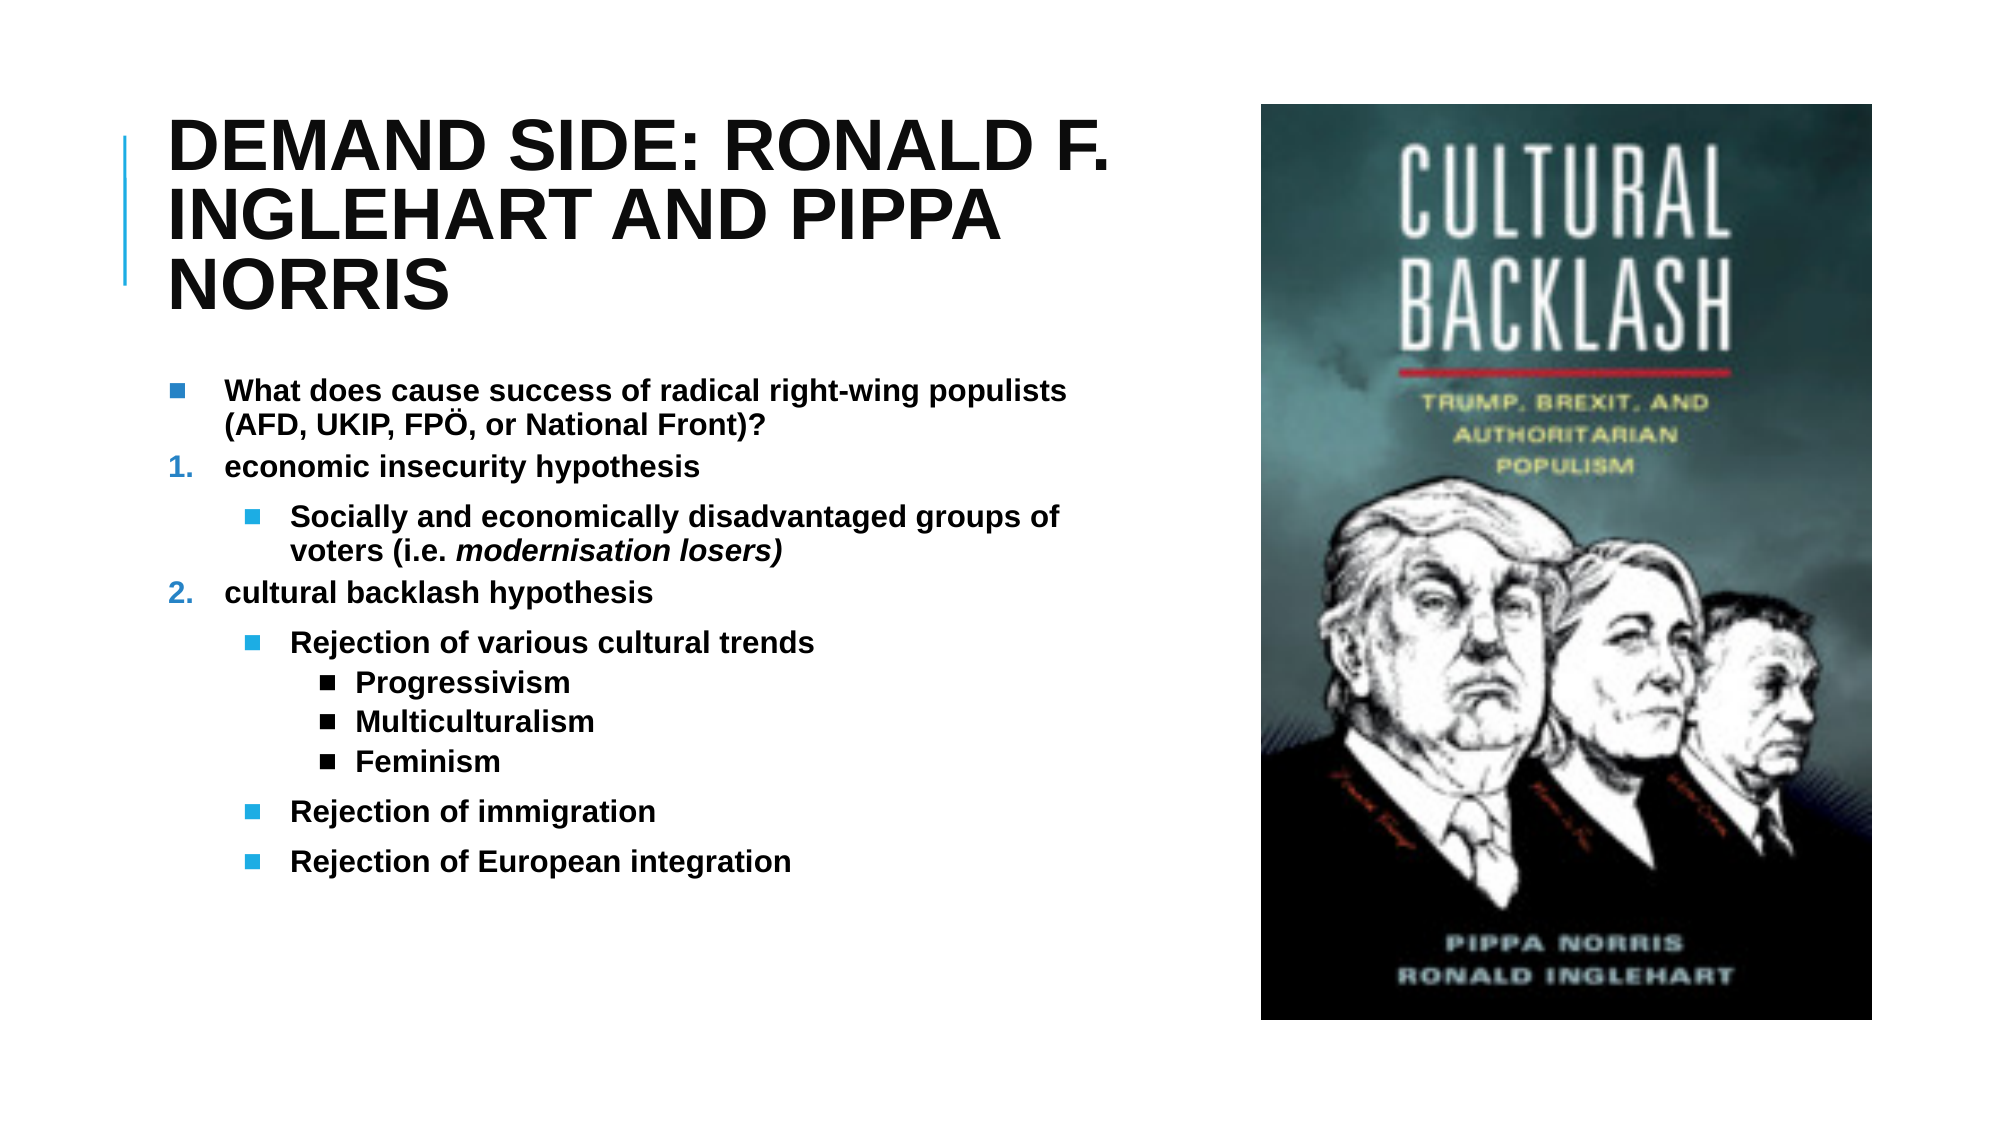

# DEMAND SIDE: RONALD F. INGLEHART AND PIPPA NORRIS
What does cause success of radical right-wing populists (AFD, UKIP, FPÖ, or National Front)?
economic insecurity hypothesis
Socially and economically disadvantaged groups of voters (i.e. modernisation losers)
cultural backlash hypothesis
Rejection of various cultural trends
Progressivism
Multiculturalism
Feminism
Rejection of immigration
Rejection of European integration